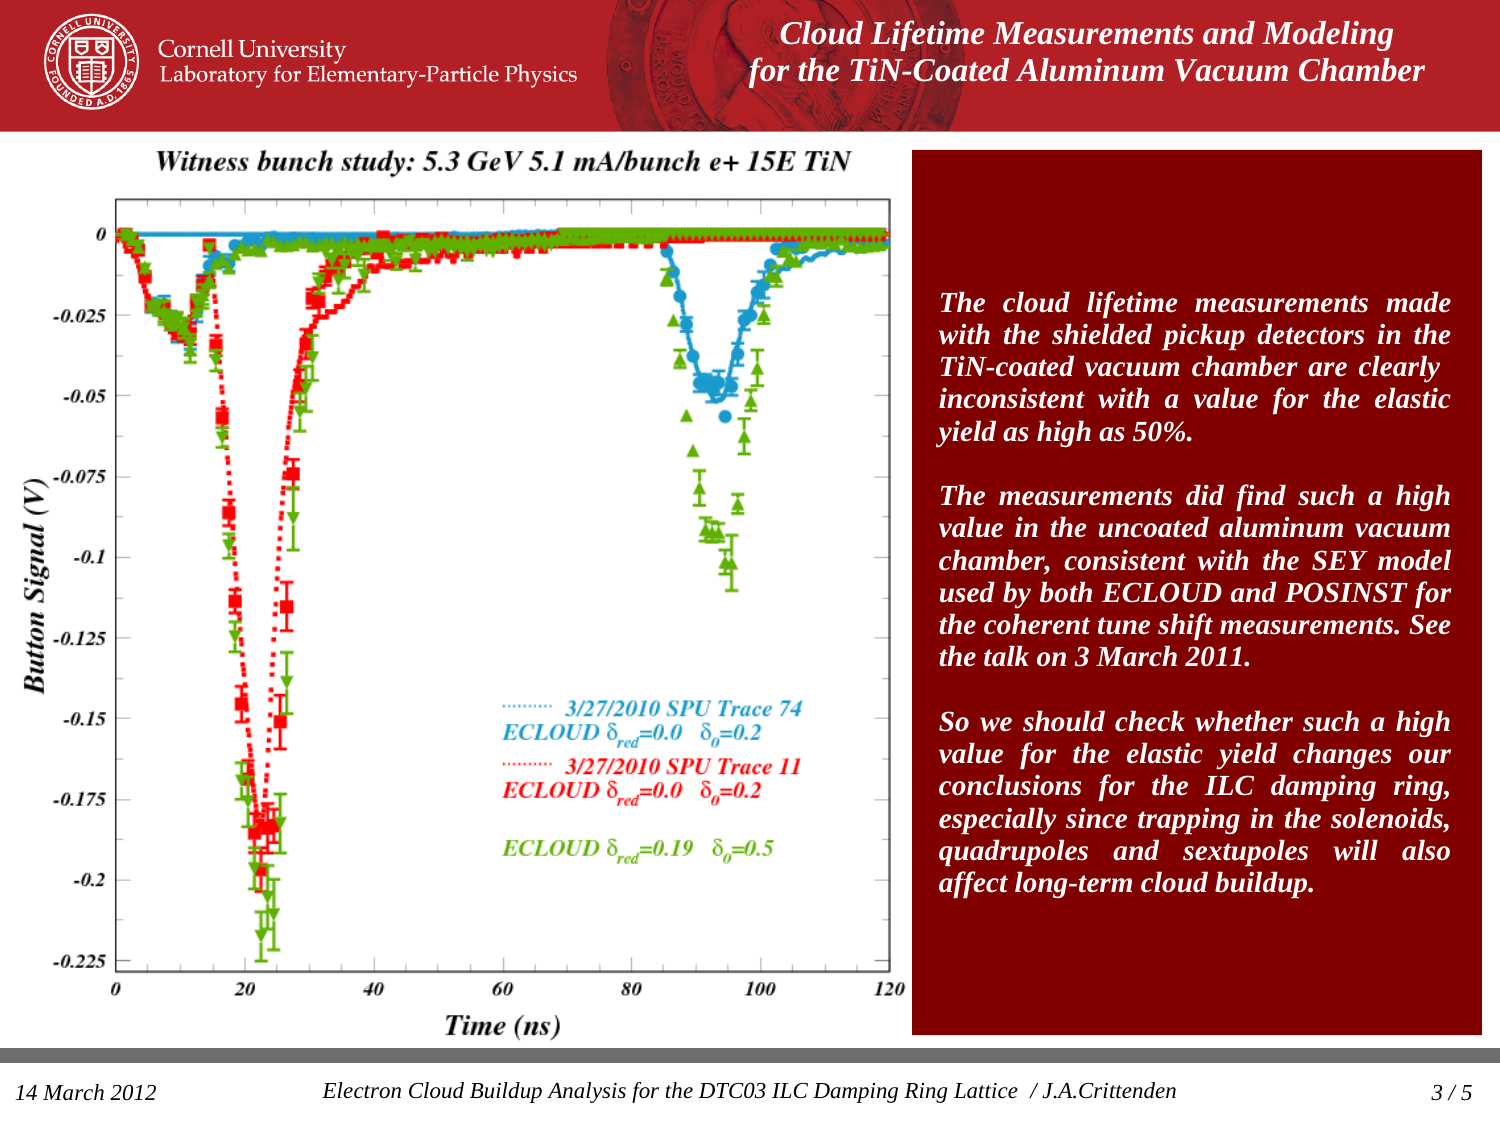

Cloud Lifetime Measurements and Modeling
for the TiN-Coated Aluminum Vacuum Chamber
The cloud lifetime measurements made with the shielded pickup detectors in the TiN-coated vacuum chamber are clearly inconsistent with a value for the elastic yield as high as 50%.
The measurements did find such a high value in the uncoated aluminum vacuum chamber, consistent with the SEY model used by both ECLOUD and POSINST for the coherent tune shift measurements. See the talk on 3 March 2011.
So we should check whether such a high value for the elastic yield changes our conclusions for the ILC damping ring, especially since trapping in the solenoids, quadrupoles and sextupoles will also affect long-term cloud buildup.